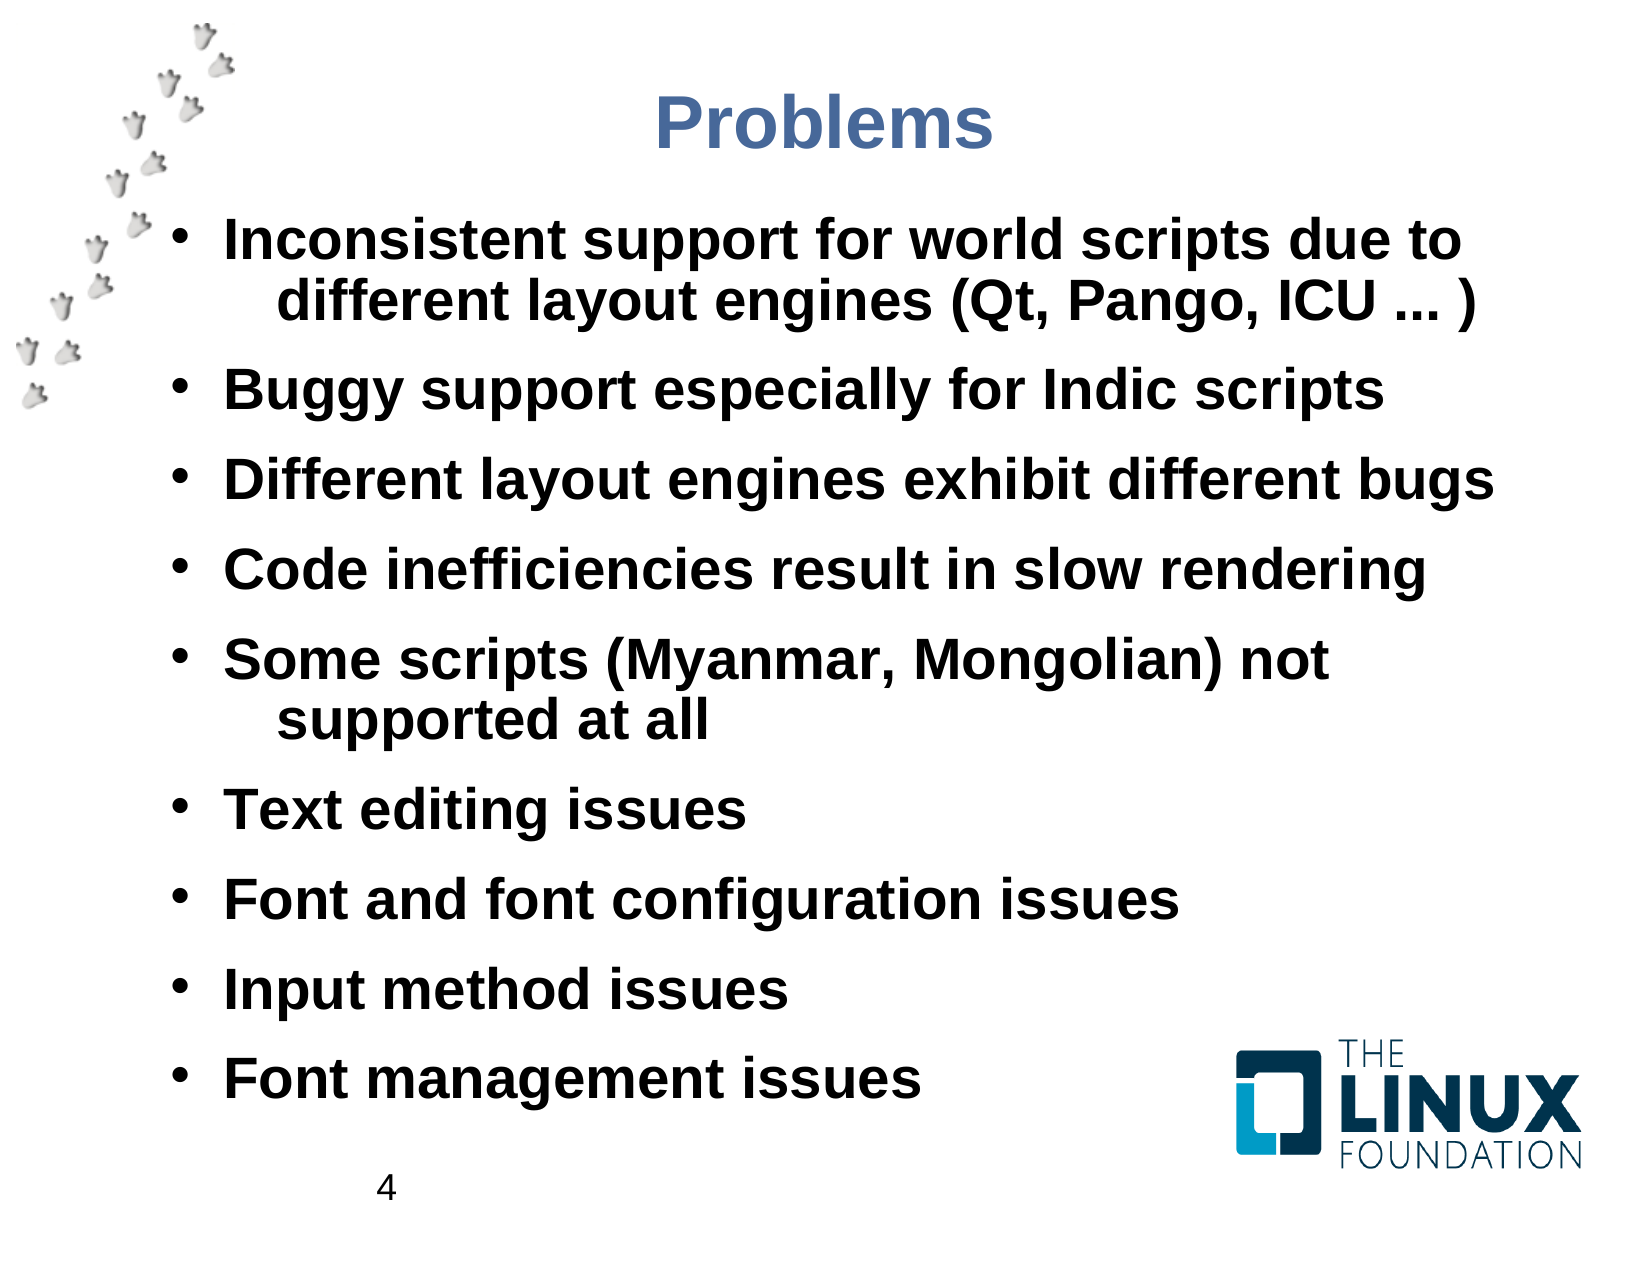

# Problems
Inconsistent support for world scripts due to different layout engines (Qt, Pango, ICU ... )
Buggy support especially for Indic scripts
Different layout engines exhibit different bugs
Code inefficiencies result in slow rendering
Some scripts (Myanmar, Mongolian) not supported at all
Text editing issues
Font and font configuration issues
Input method issues
Font management issues